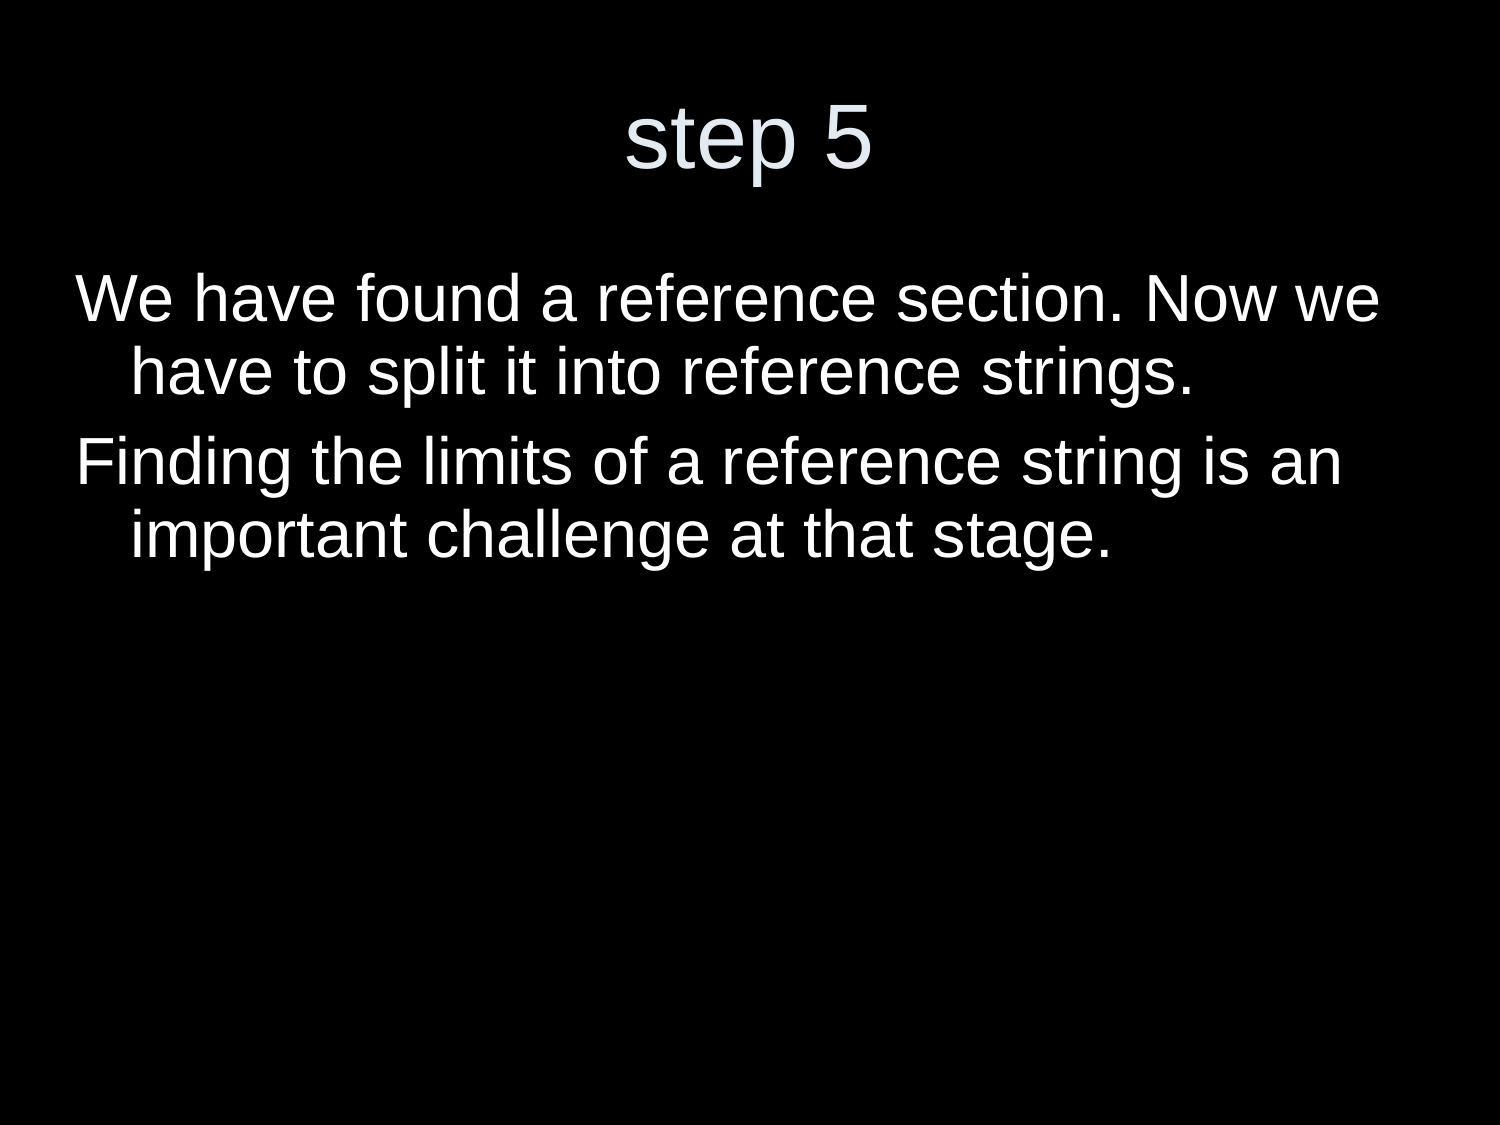

# step 5
We have found a reference section. Now we have to split it into reference strings.
Finding the limits of a reference string is an important challenge at that stage.